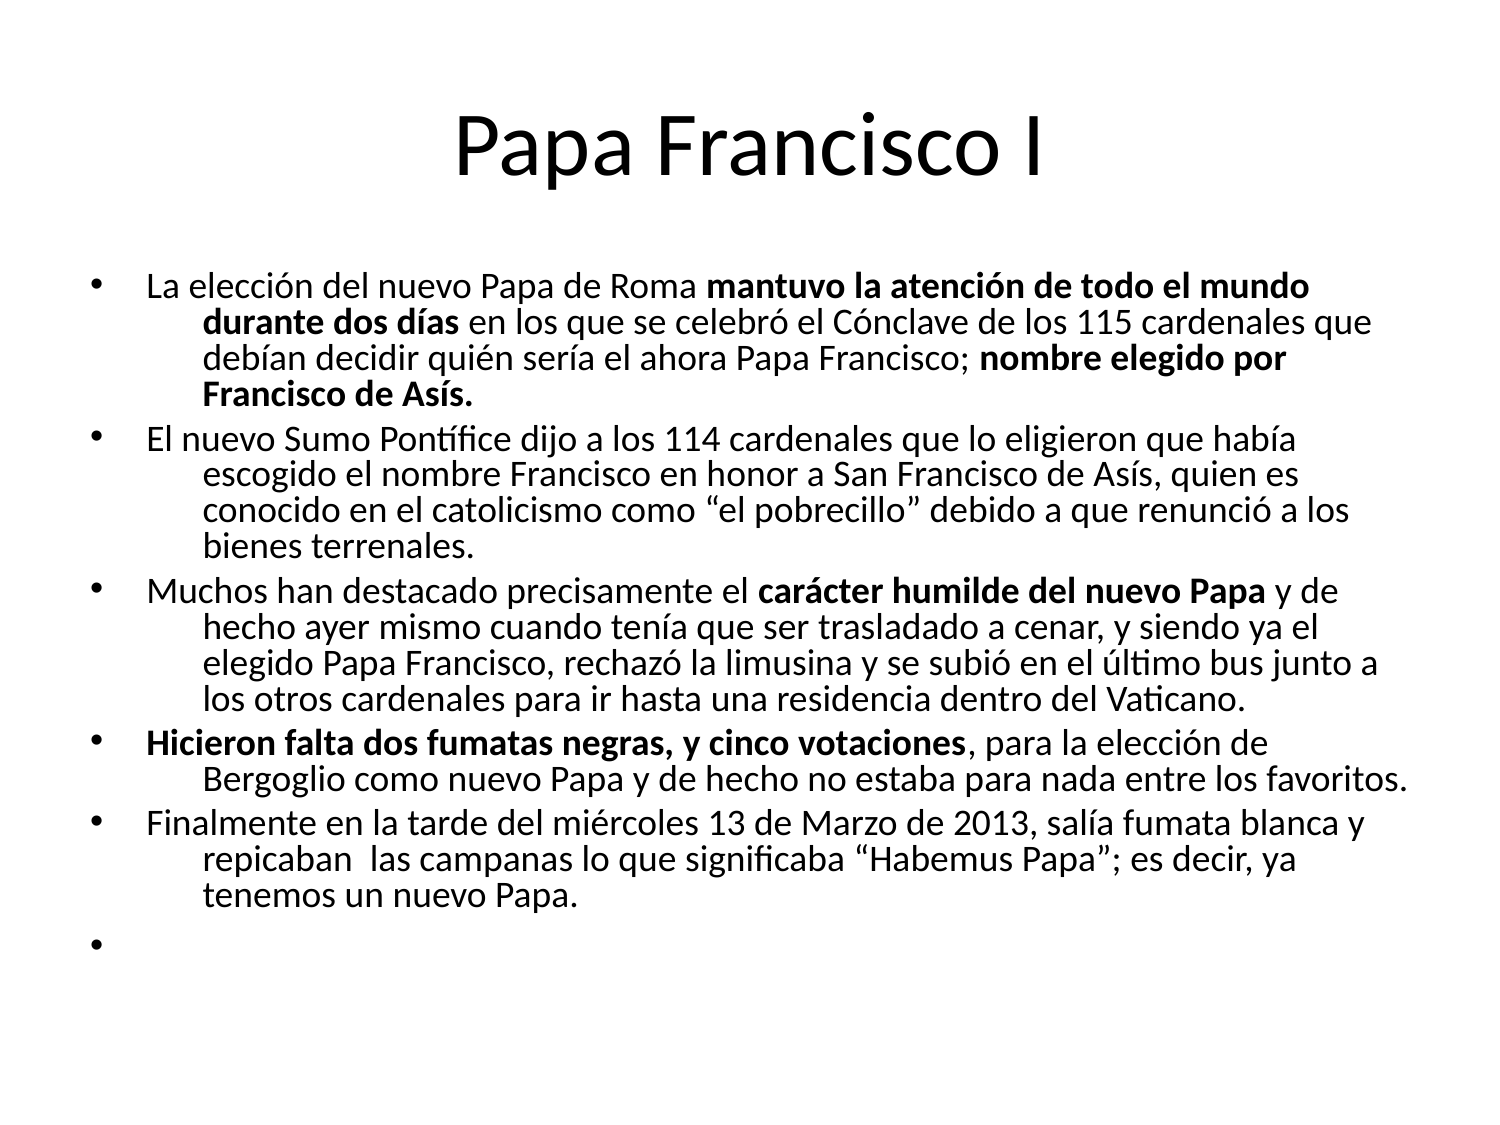

# Papa Francisco I
La elección del nuevo Papa de Roma mantuvo la atención de todo el mundo durante dos días en los que se celebró el Cónclave de los 115 cardenales que debían decidir quién sería el ahora Papa Francisco; nombre elegido por Francisco de Asís.
El nuevo Sumo Pontífice dijo a los 114 cardenales que lo eligieron que había escogido el nombre Francisco en honor a San Francisco de Asís, quien es conocido en el catolicismo como “el pobrecillo” debido a que renunció a los bienes terrenales.
Muchos han destacado precisamente el carácter humilde del nuevo Papa y de hecho ayer mismo cuando tenía que ser trasladado a cenar, y siendo ya el elegido Papa Francisco, rechazó la limusina y se subió en el último bus junto a los otros cardenales para ir hasta una residencia dentro del Vaticano.
Hicieron falta dos fumatas negras, y cinco votaciones, para la elección de Bergoglio como nuevo Papa y de hecho no estaba para nada entre los favoritos.
Finalmente en la tarde del miércoles 13 de Marzo de 2013, salía fumata blanca y repicaban  las campanas lo que significaba “Habemus Papa”; es decir, ya tenemos un nuevo Papa.